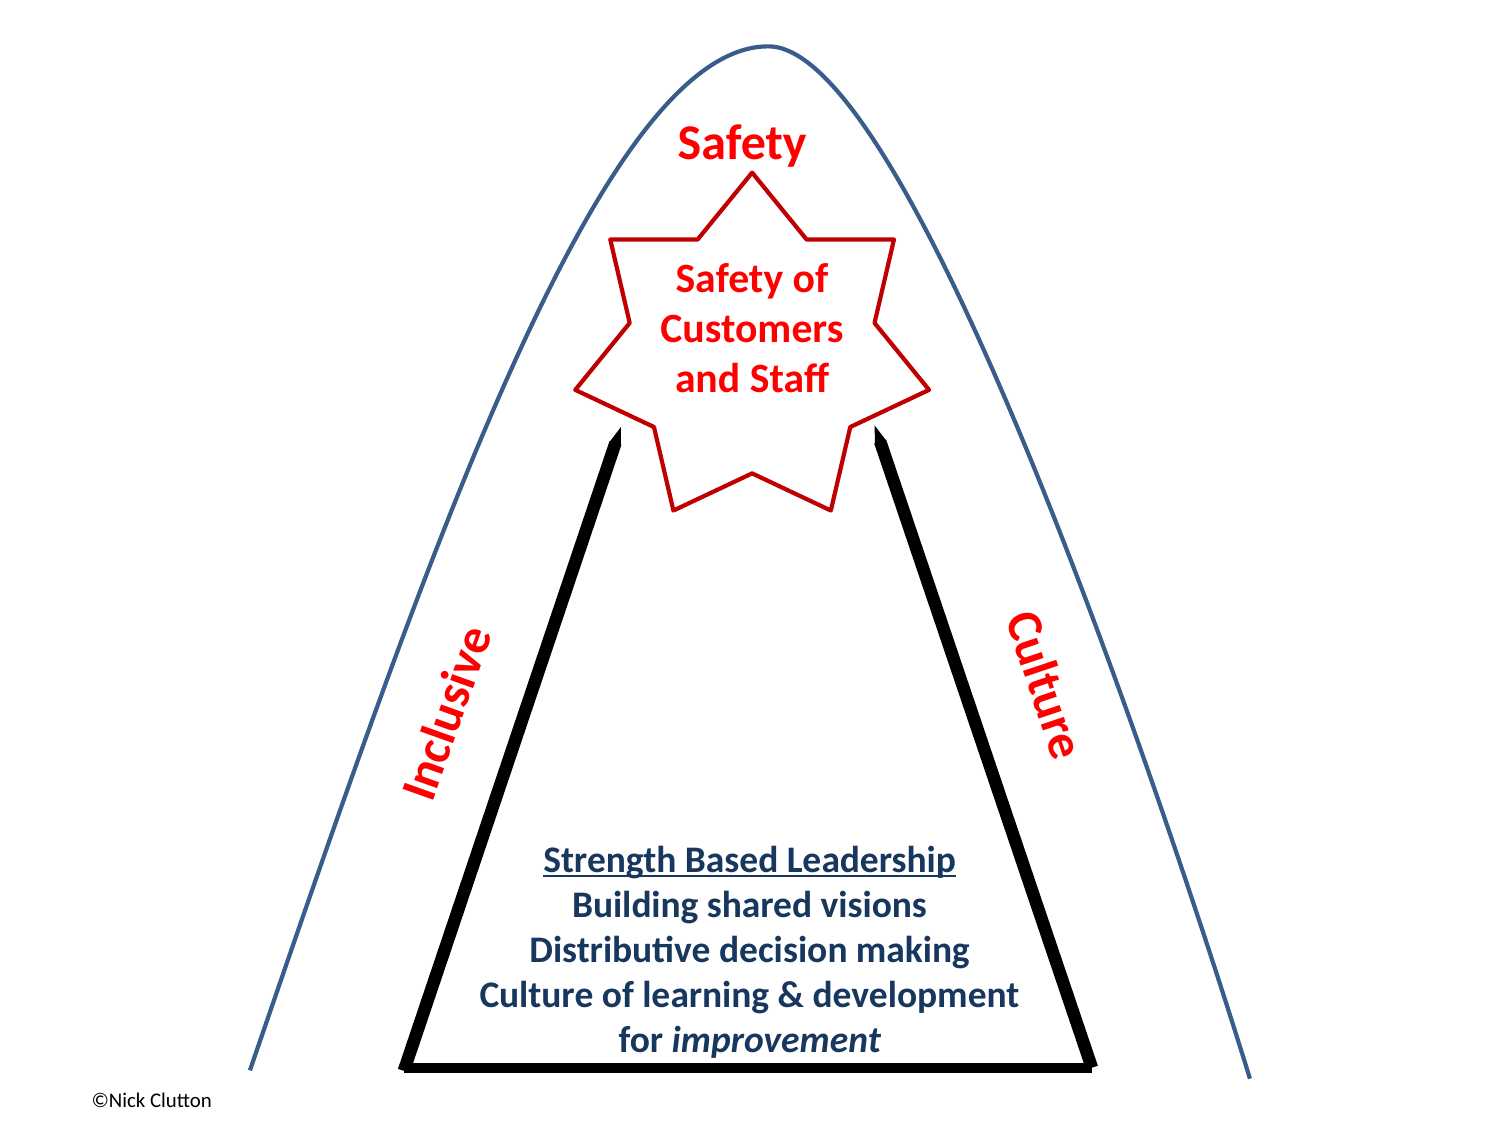

Safety
Safety of Customers and Staff
Culture
Inclusive
Strength Based Leadership
Building shared visions
Distributive decision making
Culture of learning & development for improvement
©Nick Clutton